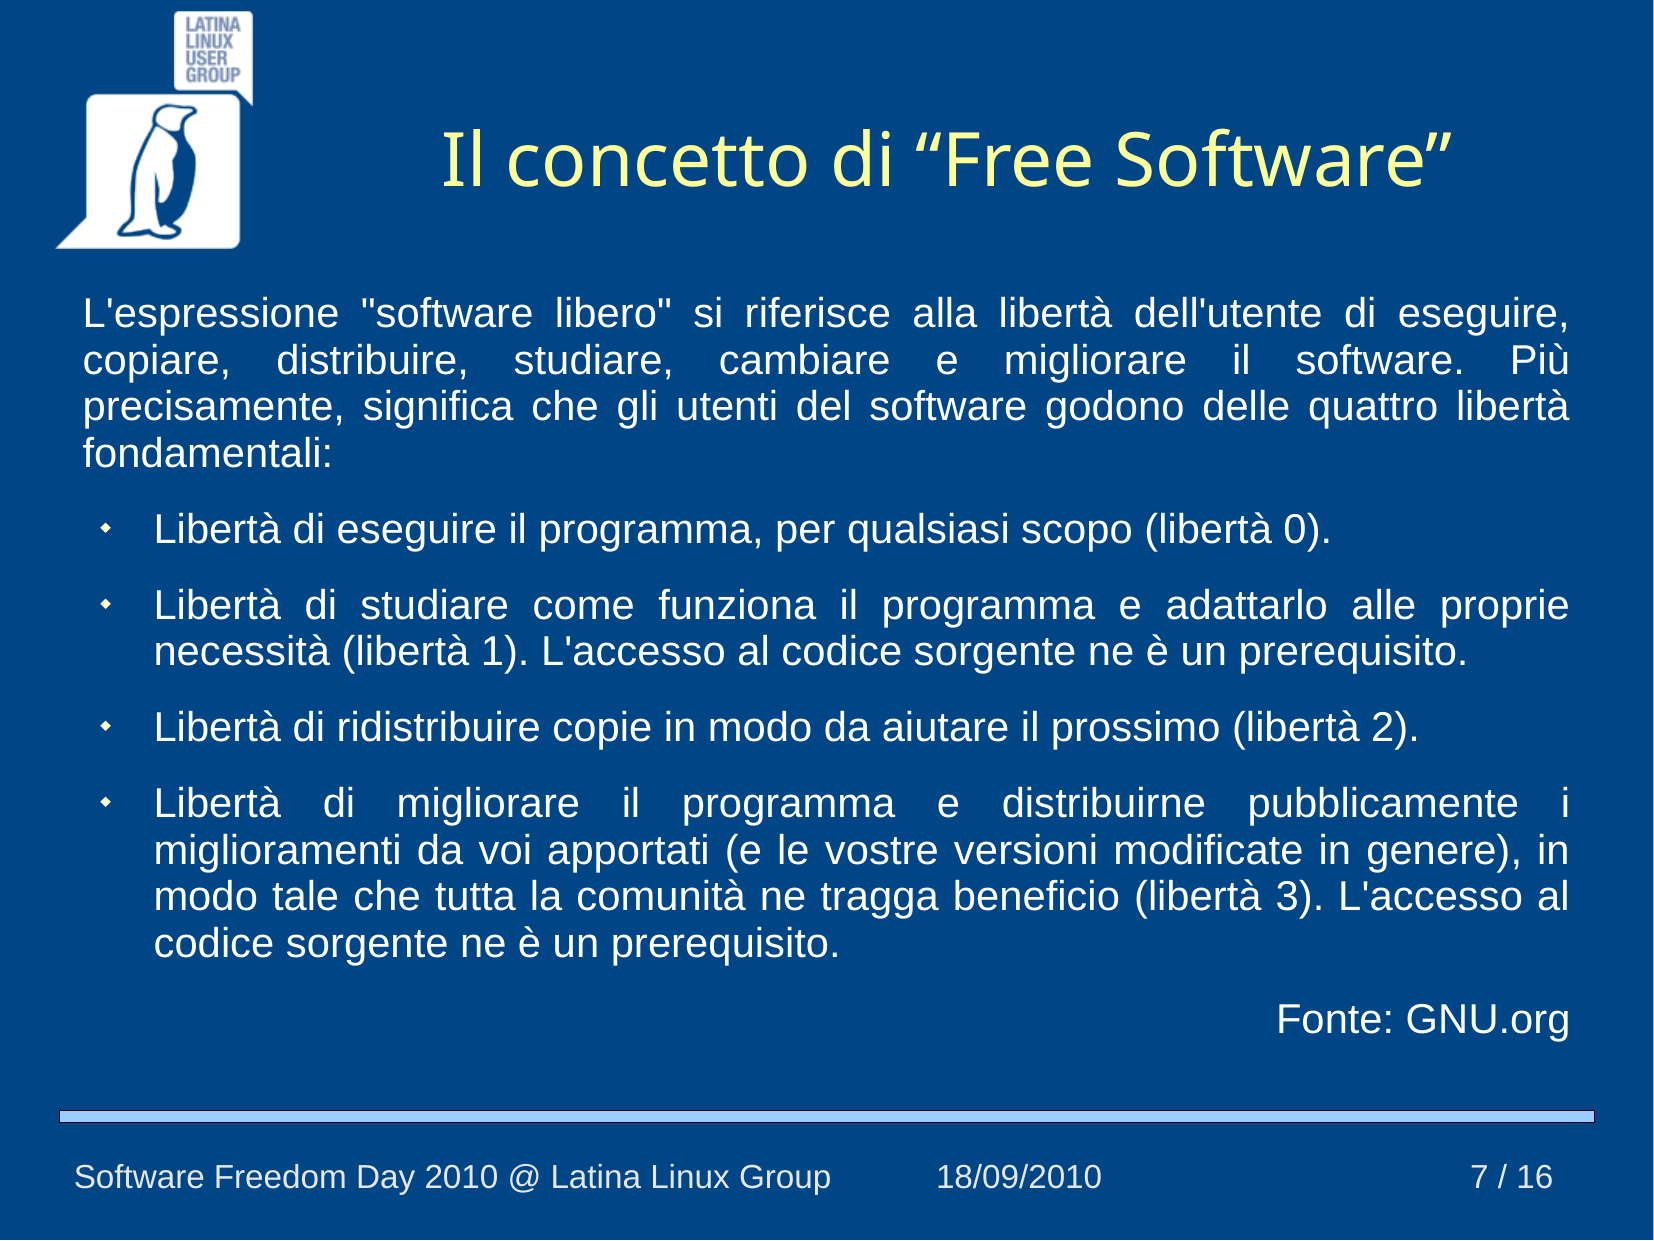

# Il concetto di “Free Software”
L'espressione "software libero" si riferisce alla libertà dell'utente di eseguire, copiare, distribuire, studiare, cambiare e migliorare il software. Più precisamente, significa che gli utenti del software godono delle quattro libertà fondamentali:
Libertà di eseguire il programma, per qualsiasi scopo (libertà 0).
Libertà di studiare come funziona il programma e adattarlo alle proprie necessità (libertà 1). L'accesso al codice sorgente ne è un prerequisito.
Libertà di ridistribuire copie in modo da aiutare il prossimo (libertà 2).
Libertà di migliorare il programma e distribuirne pubblicamente i miglioramenti da voi apportati (e le vostre versioni modificate in genere), in modo tale che tutta la comunità ne tragga beneficio (libertà 3). L'accesso al codice sorgente ne è un prerequisito.
Fonte: GNU.org